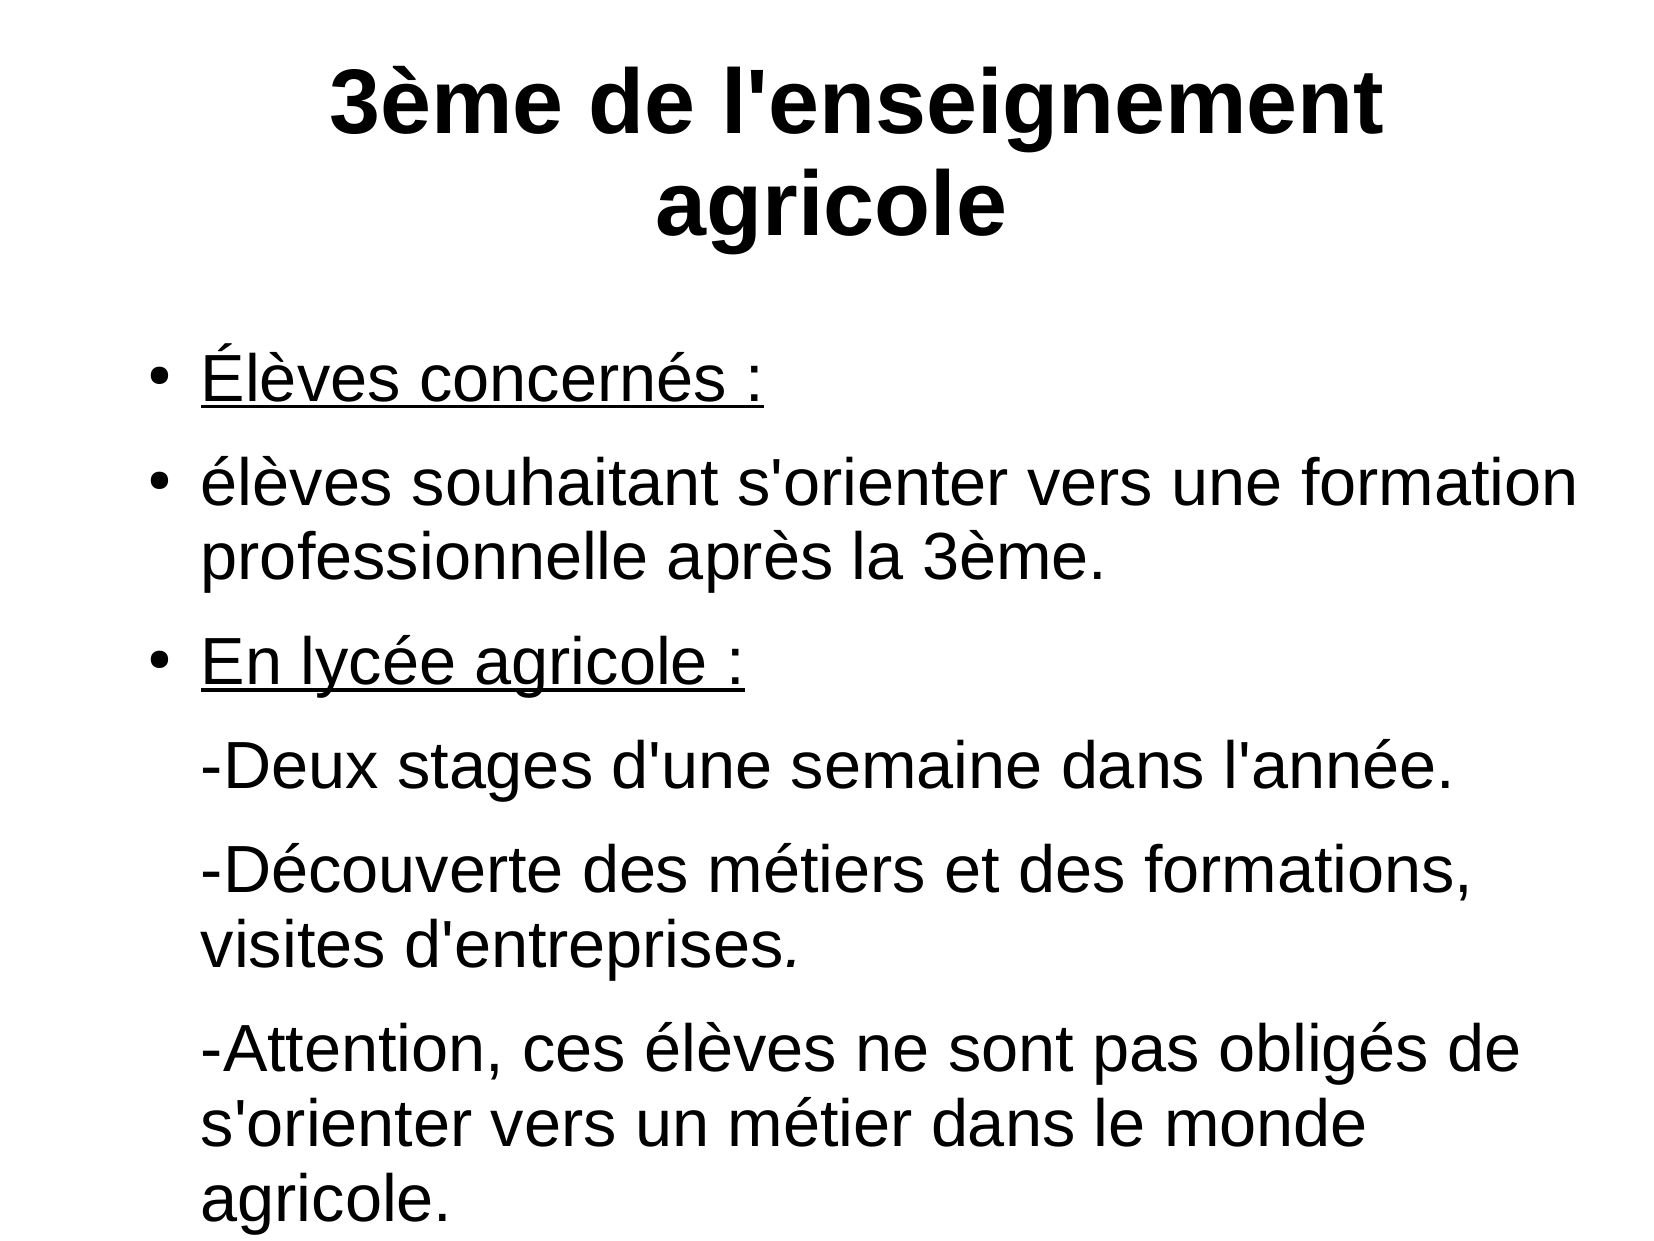

# 3ème de l'enseignement agricole
Élèves concernés :
élèves souhaitant s'orienter vers une formation professionnelle après la 3ème.
En lycée agricole :
-Deux stages d'une semaine dans l'année.
-Découverte des métiers et des formations, visites d'entreprises.
-Attention, ces élèves ne sont pas obligés de s'orienter vers un métier dans le monde agricole.